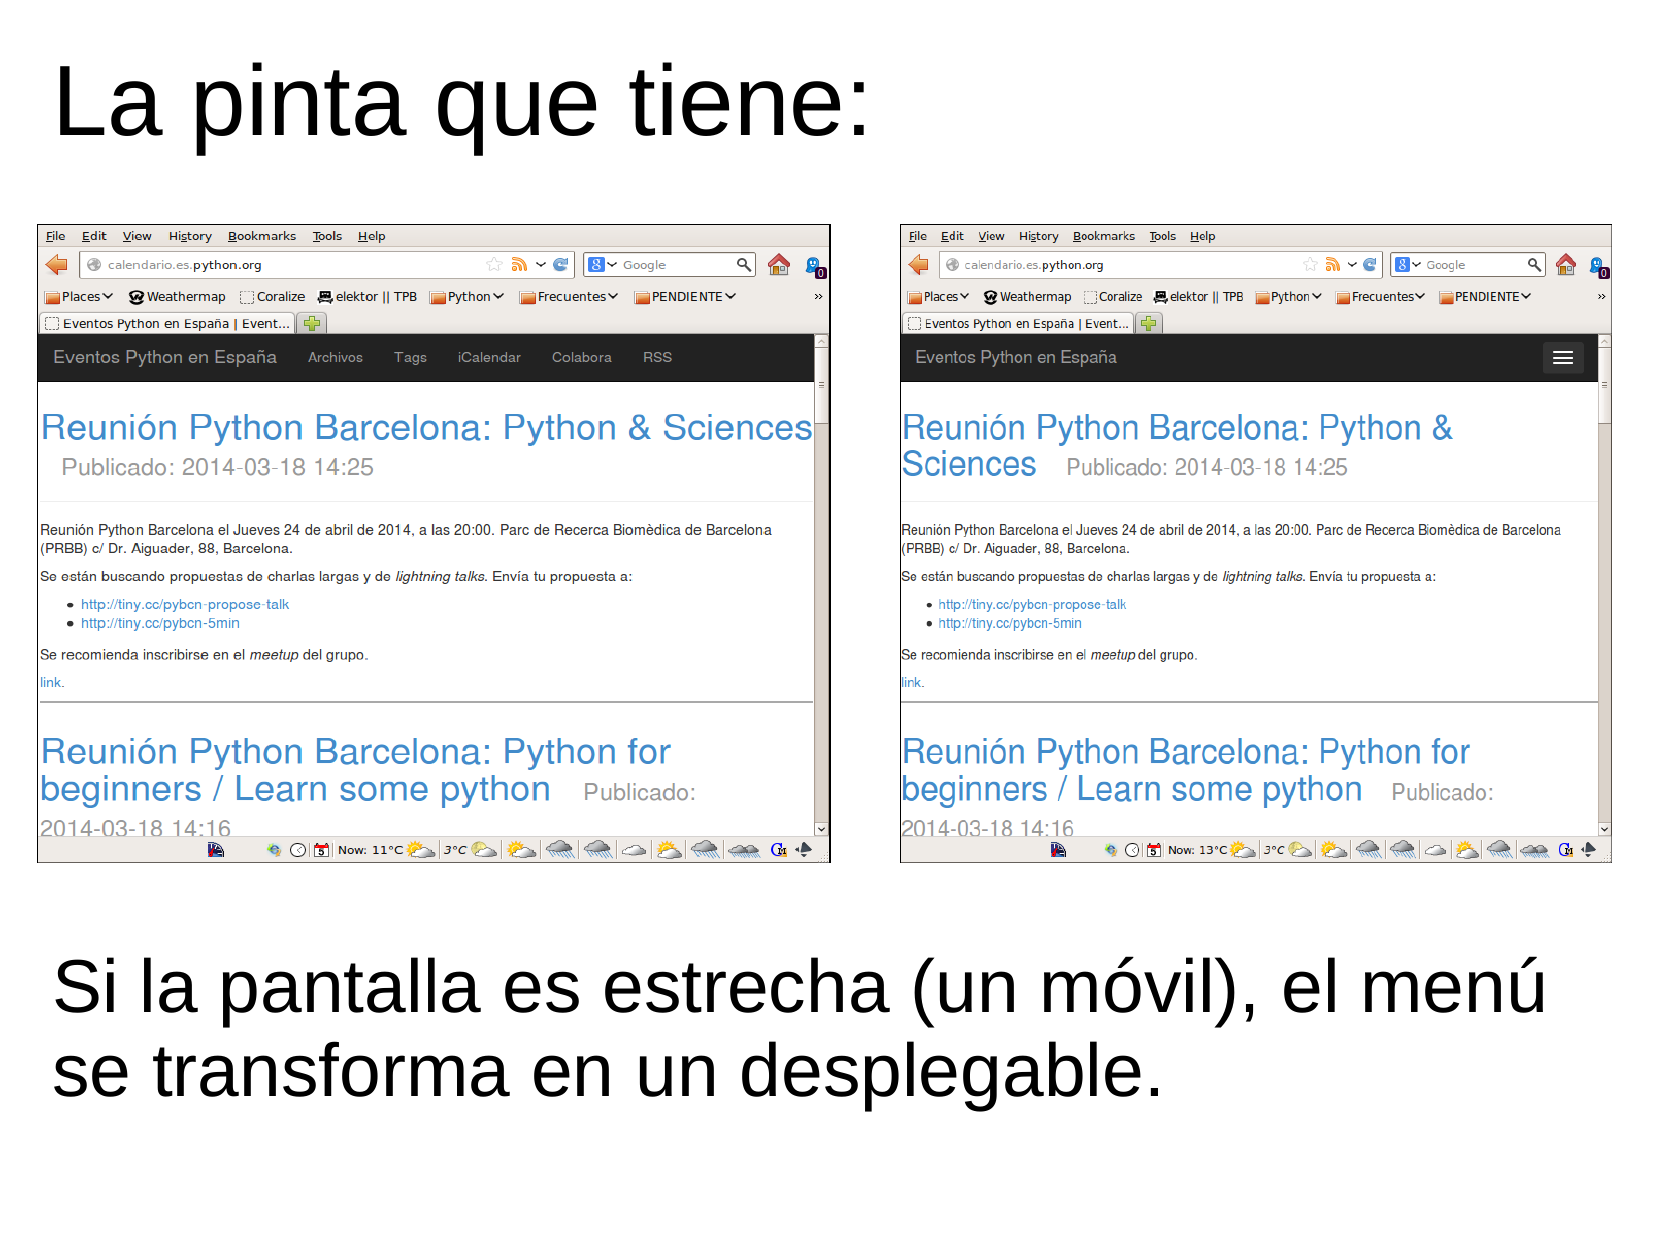

La pinta que tiene:
Si la pantalla es estrecha (un móvil), el menú se transforma en un desplegable.